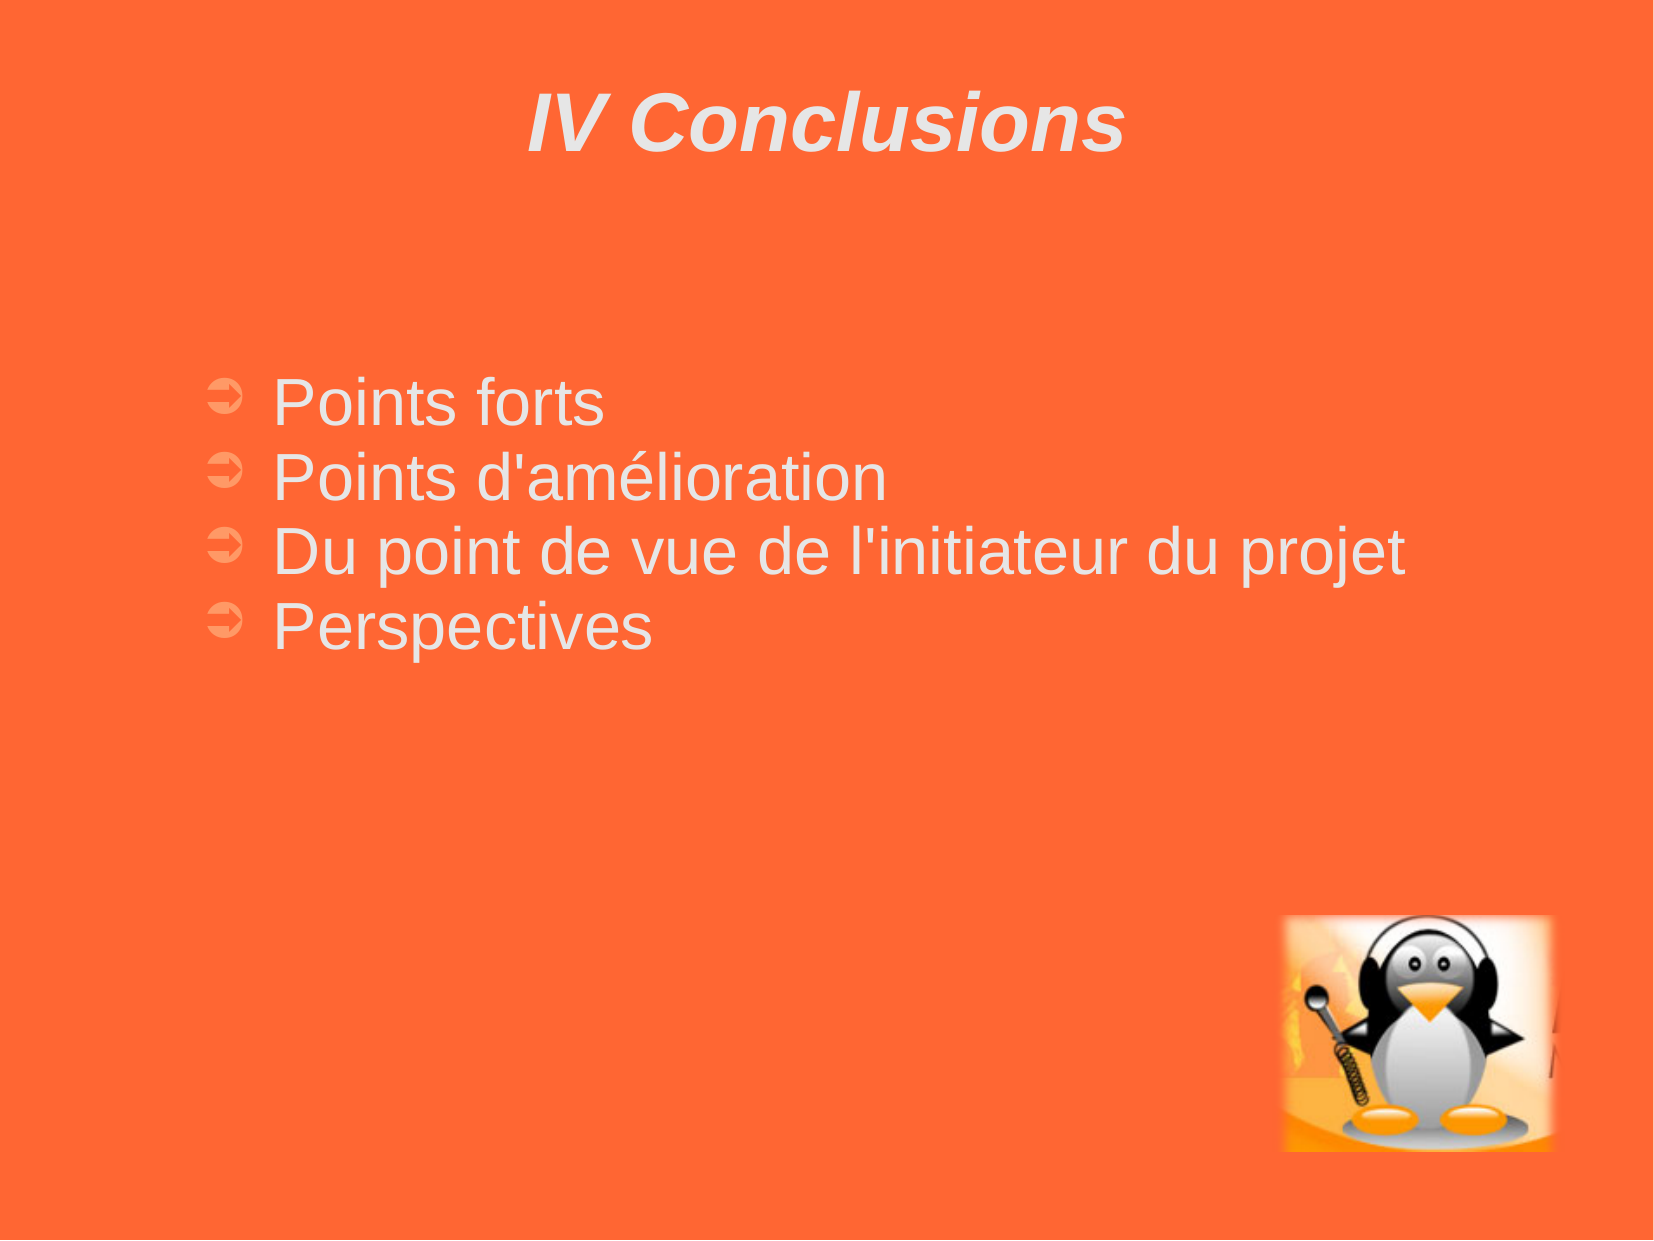

# IV Conclusions
Points forts
Points d'amélioration
Du point de vue de l'initiateur du projet
Perspectives